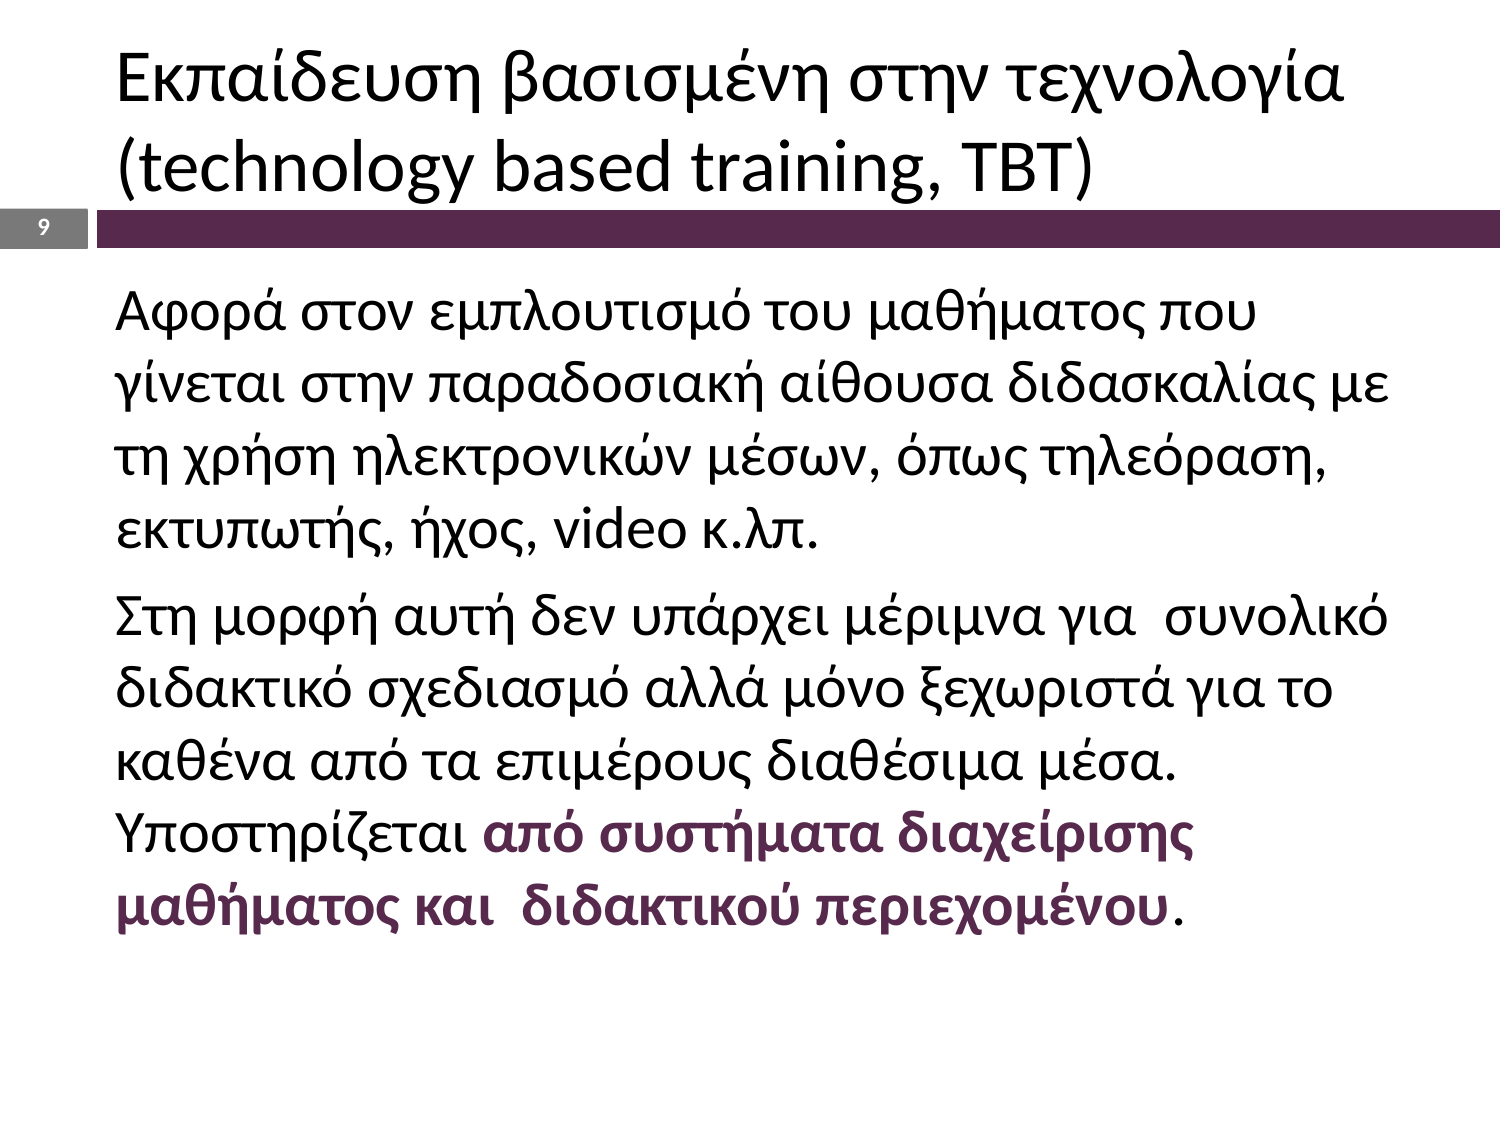

# Εκπαίδευση βασισμένη στην τεχνολογία (technology based training, TBT)
8
Αφορά στον εμπλουτισμό του μαθήματος που γίνεται στην παραδοσιακή αίθουσα διδασκαλίας με τη χρήση ηλεκτρονικών μέσων, όπως τηλεόραση, εκτυπωτής, ήχος, video κ.λπ.
Στη μορφή αυτή δεν υπάρχει μέριμνα για συνολικό διδακτικό σχεδιασμό αλλά μόνο ξεχωριστά για το καθένα από τα επιμέρους διαθέσιμα μέσα. Υποστηρίζεται από συστήματα διαχείρισης μαθήματος και διδακτικού περιεχομένου.